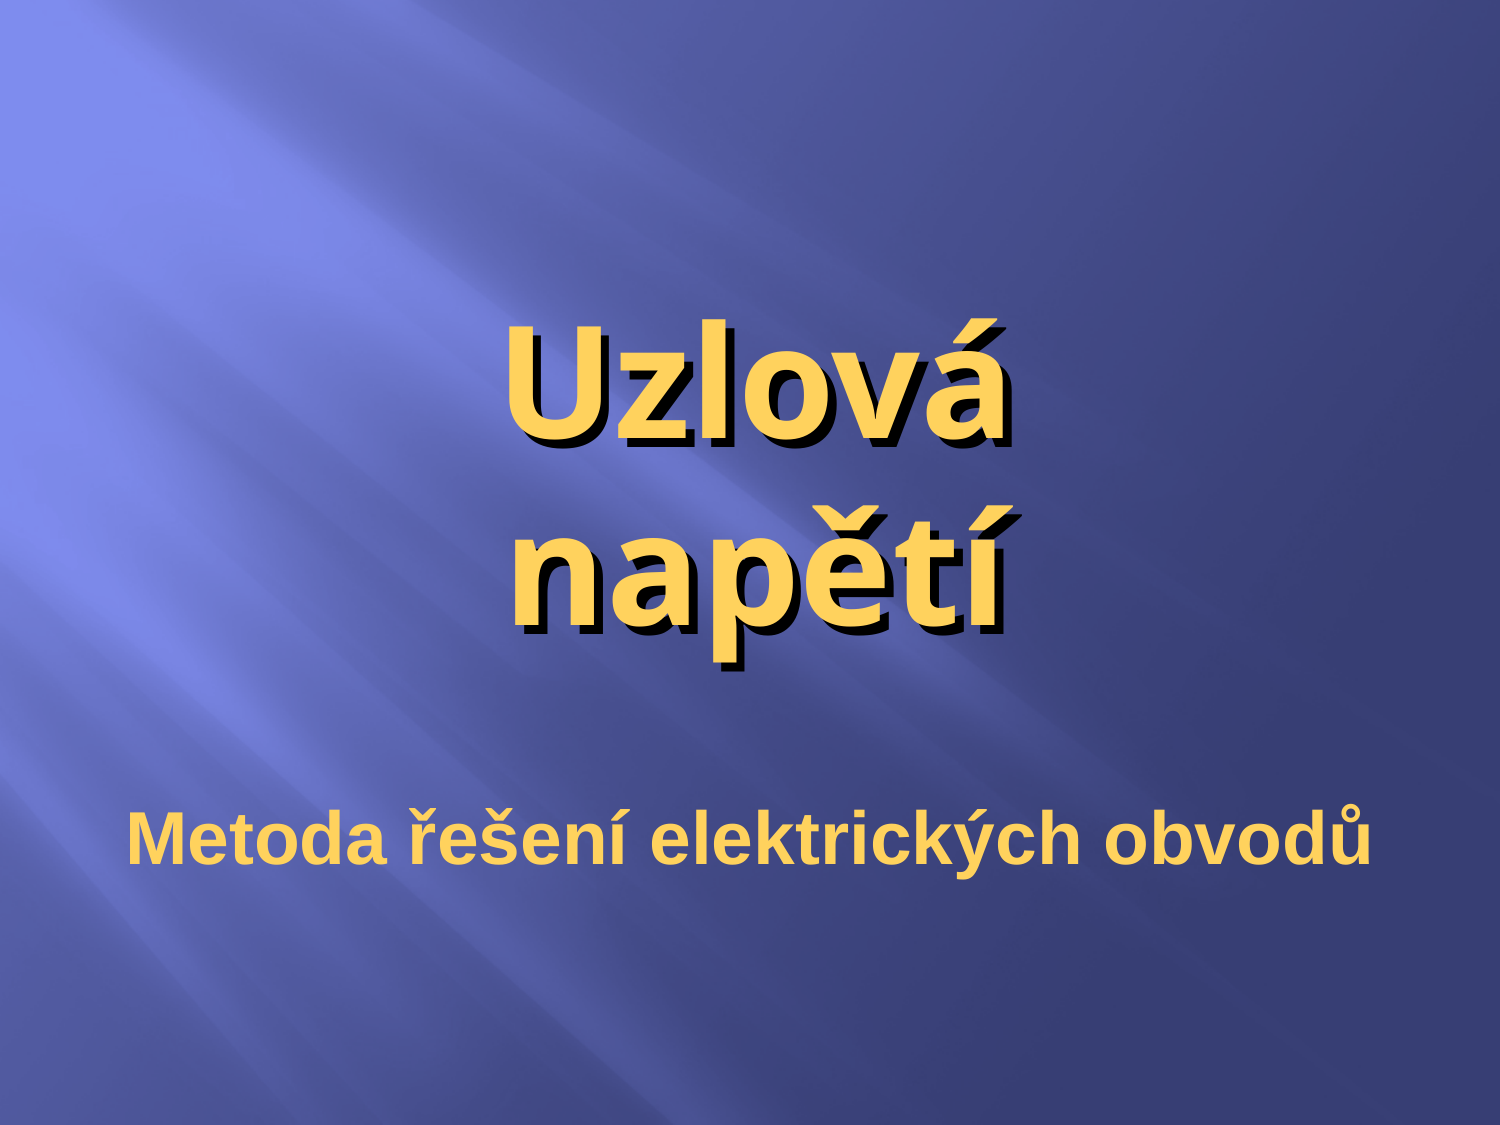

# Uzlová napětí
Metoda řešení elektrických obvodů